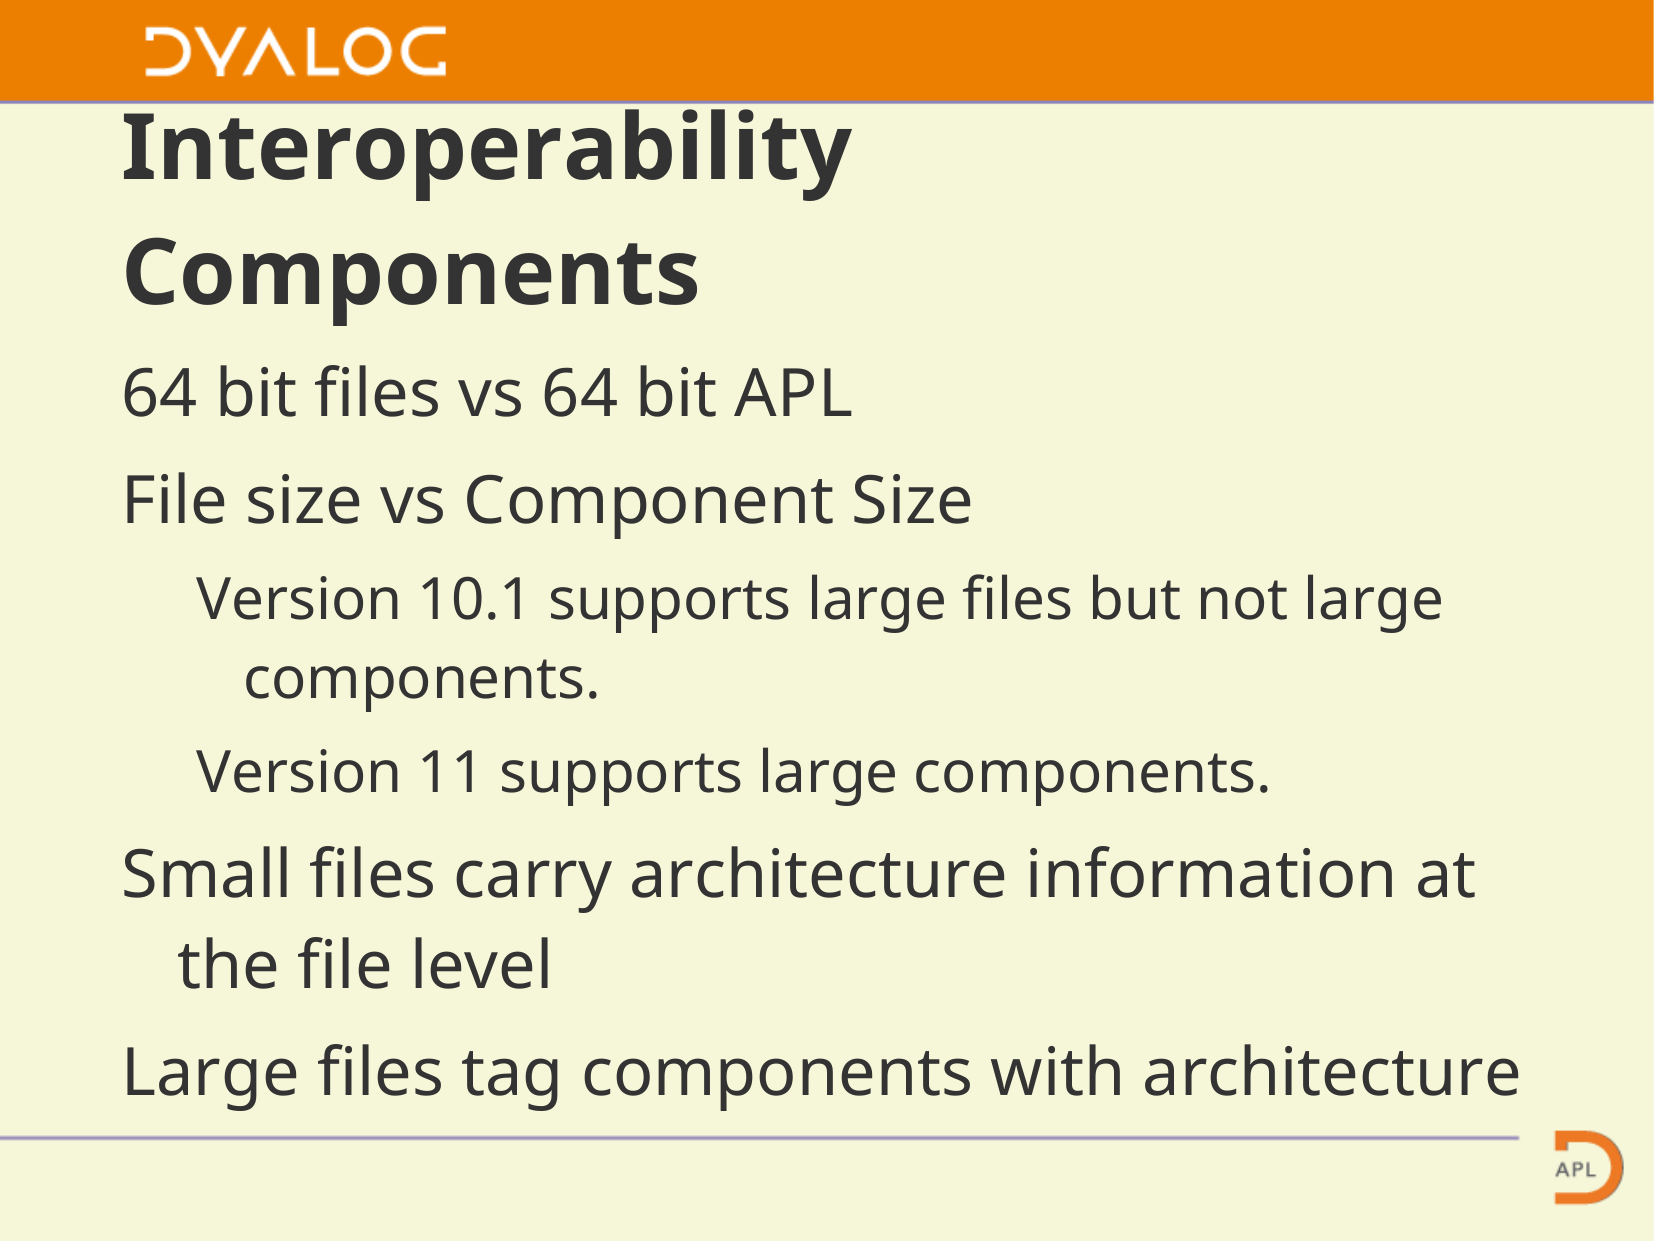

# Interoperability Components
64 bit files vs 64 bit APL
File size vs Component Size
Version 10.1 supports large files but not large components.
Version 11 supports large components.
Small files carry architecture information at the file level
Large files tag components with architecture